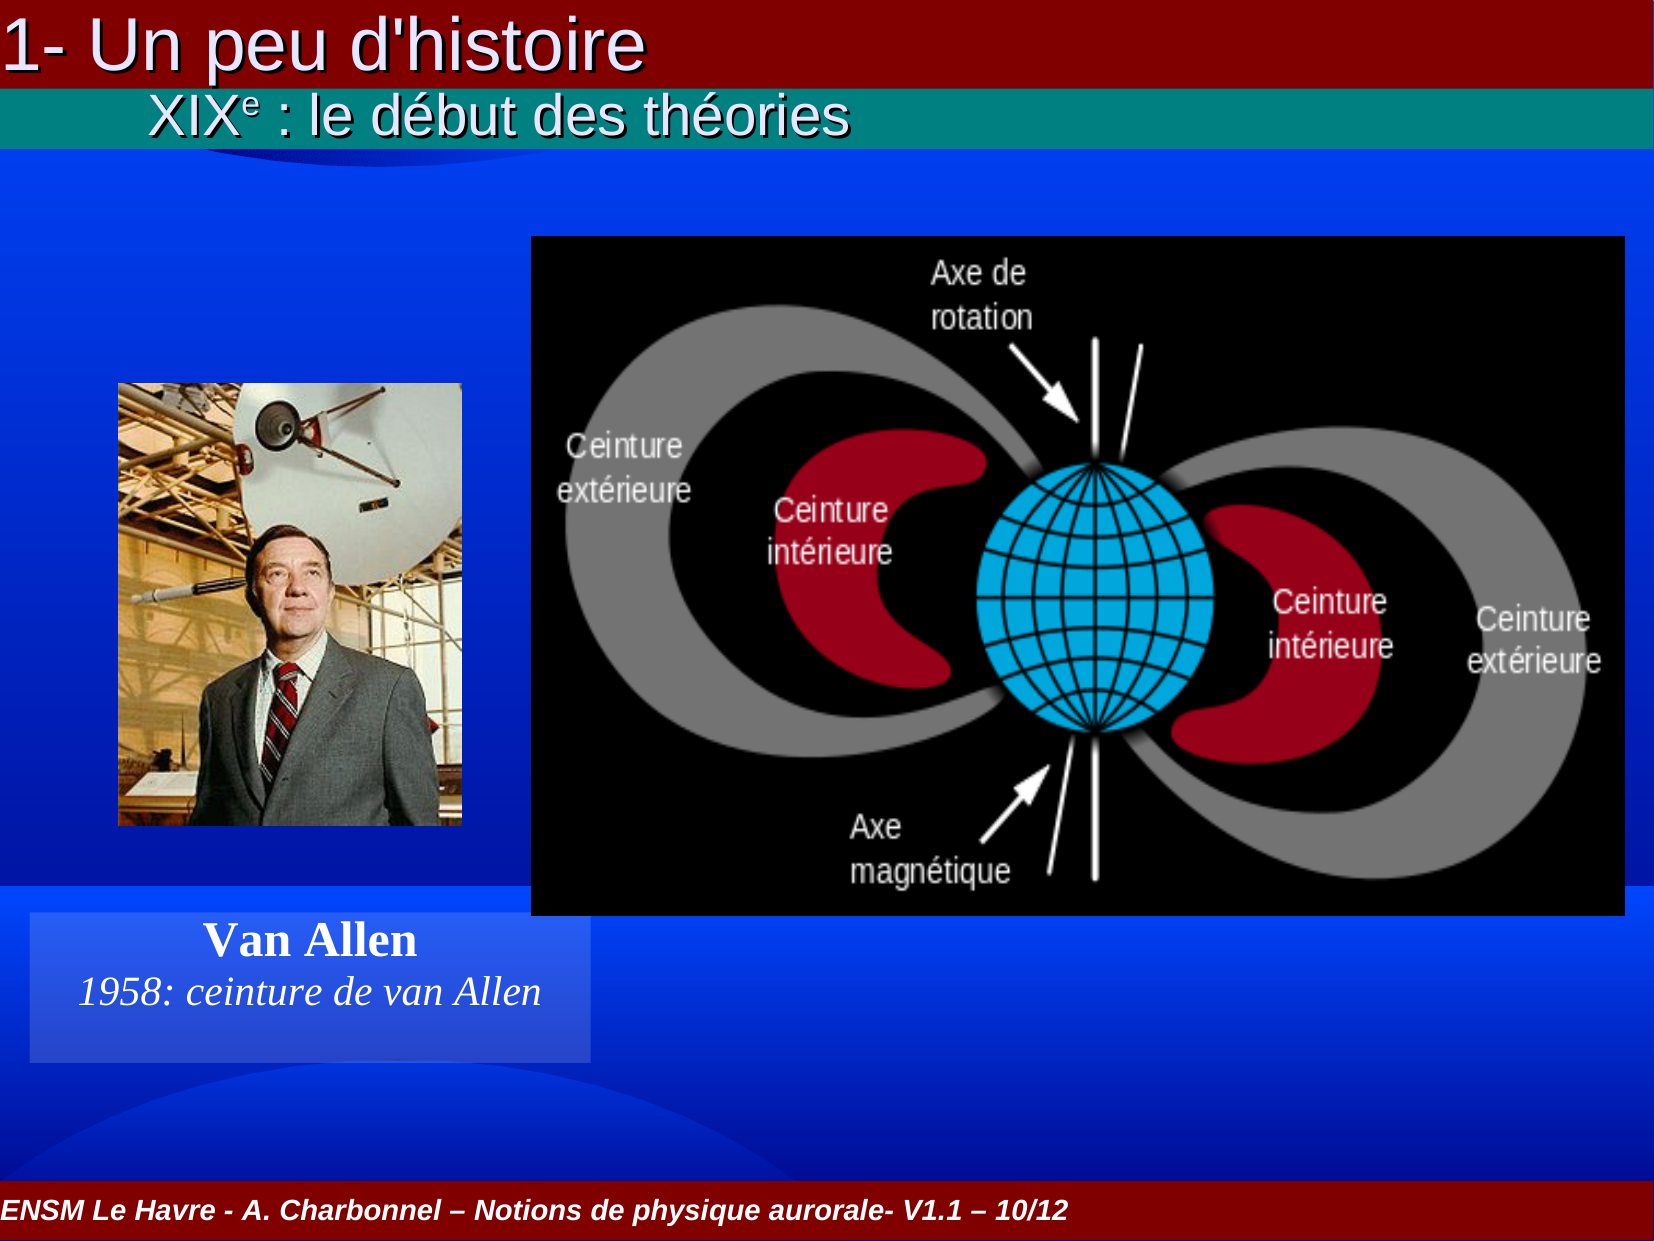

1- Un peu d'histoire
# XIXe : le début des théories
Van Allen
1958: ceinture de van Allen
ENSM Le Havre - A. Charbonnel – Notions de physique aurorale- V1.1 – 10/12